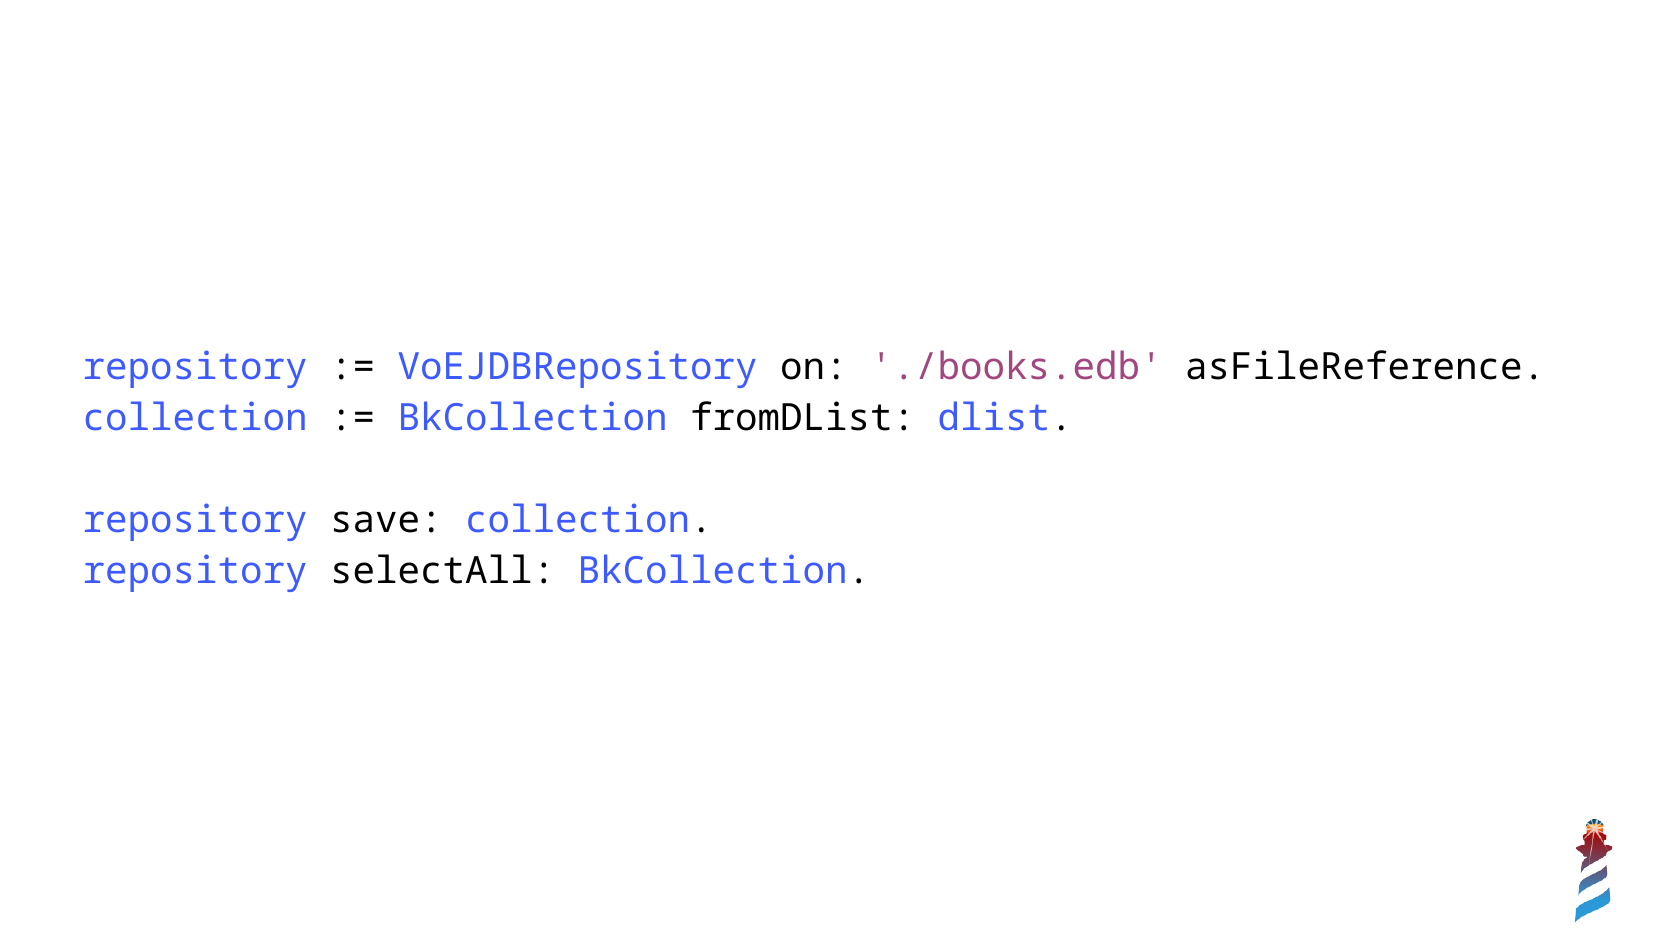

repository := VoEJDBRepository on: './books.edb' asFileReference.
collection := BkCollection fromDList: dlist.
repository save: collection.
repository selectAll: BkCollection.